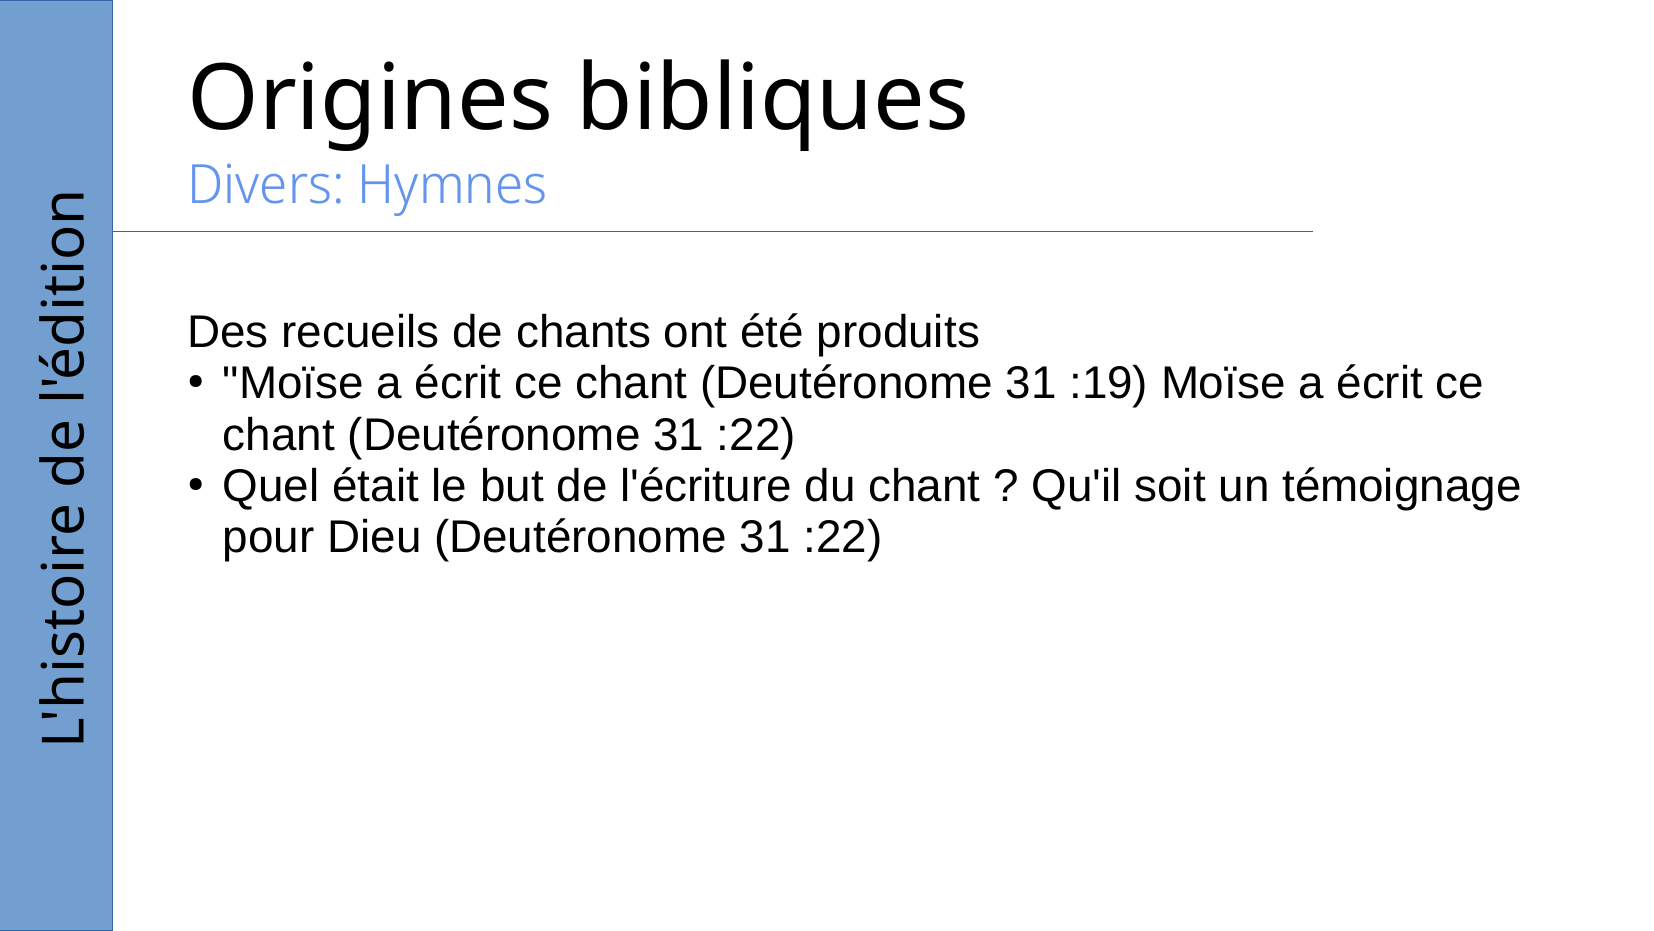

# Origines bibliques
Divers: Hymnes
Des recueils de chants ont été produits
"Moïse a écrit ce chant (Deutéronome 31 :19) Moïse a écrit ce chant (Deutéronome 31 :22)
Quel était le but de l'écriture du chant ? Qu'il soit un témoignage pour Dieu (Deutéronome 31 :22)
L'histoire de l'édition